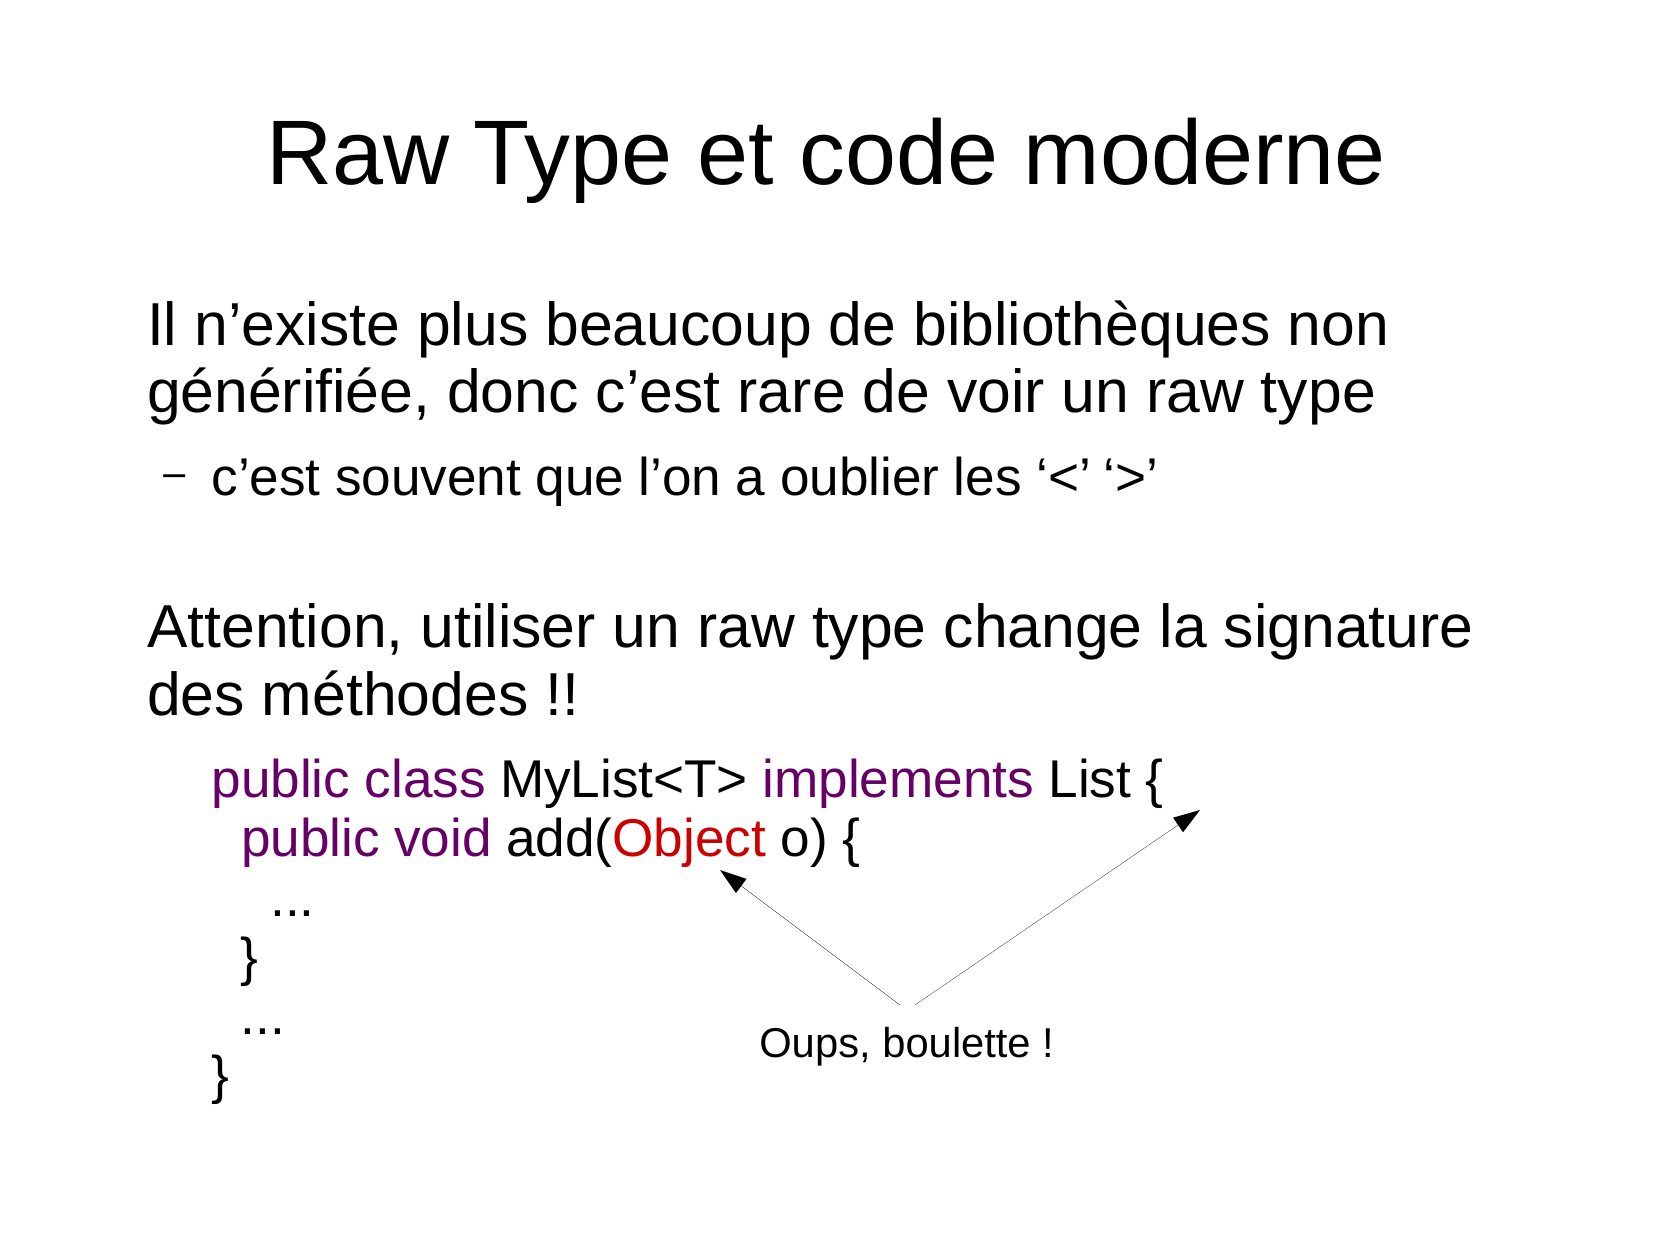

# Raw Type et code moderne
Il n’existe plus beaucoup de bibliothèques non générifiée, donc c’est rare de voir un raw type
c’est souvent que l’on a oublier les ‘<’ ‘>’
Attention, utiliser un raw type change la signature des méthodes !!
public class MyList<T> implements List {
 public void add(Object o) {
 ...
 }
 ...
}
Oups, boulette !